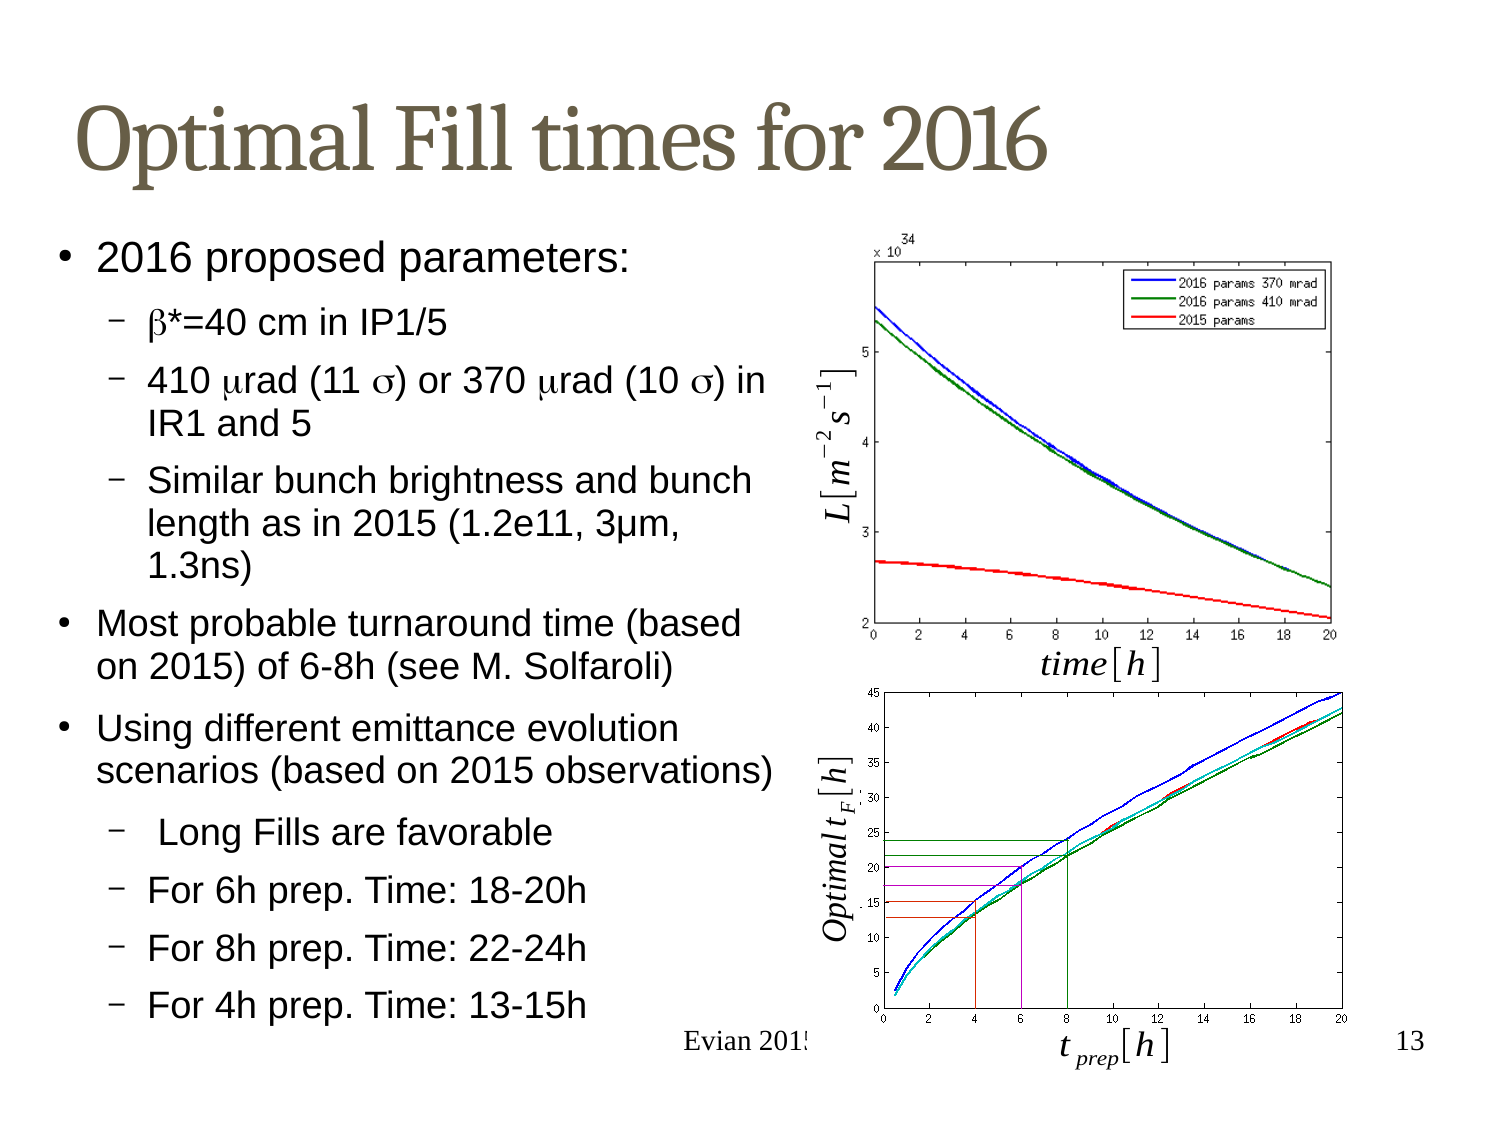

# Optimal Fill times for 2016
2016 proposed parameters:
*=40 cm in IP1/5
410 rad (11 ) or 370 rad (10 ) in IR1 and 5
Similar bunch brightness and bunch length as in 2015 (1.2e11, 3μm, 1.3ns)
Most probable turnaround time (based on 2015) of 6-8h (see M. Solfaroli)
Using different emittance evolution scenarios (based on 2015 observations)
 Long Fills are favorable
For 6h prep. Time: 18-20h
For 8h prep. Time: 22-24h
For 4h prep. Time: 13-15h
Evian 2015
13